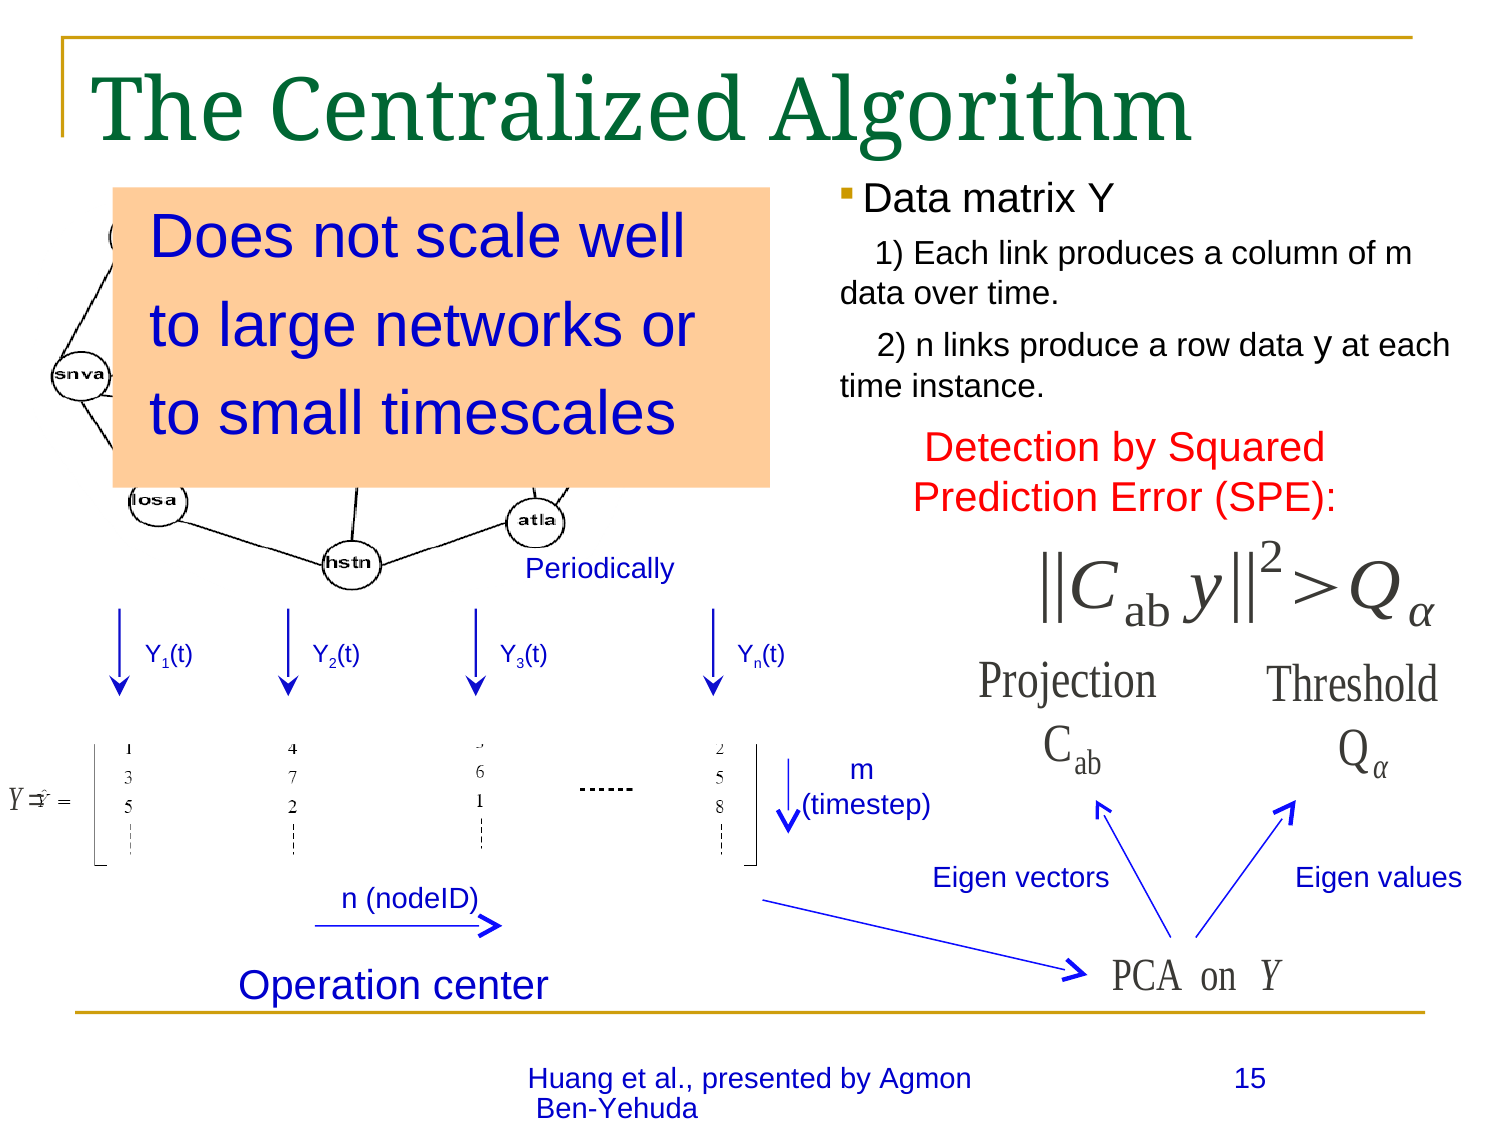

# The Centralized Algorithm
 Data matrix Y
 1) Each link produces a column of m data over time.
 2) n links produce a row data y at each time instance.
The Network
Does not scale well
to large networks or
to small timescales
m
(timestep)
n (nodeID)
Detection by Squared Prediction Error (SPE):
Periodically
Y1(t)
Y2(t)
Y3(t)
Yn(t)
Eigen vectors
Eigen values
Operation center
Huang et al., presented by Agmon Ben-Yehuda
15